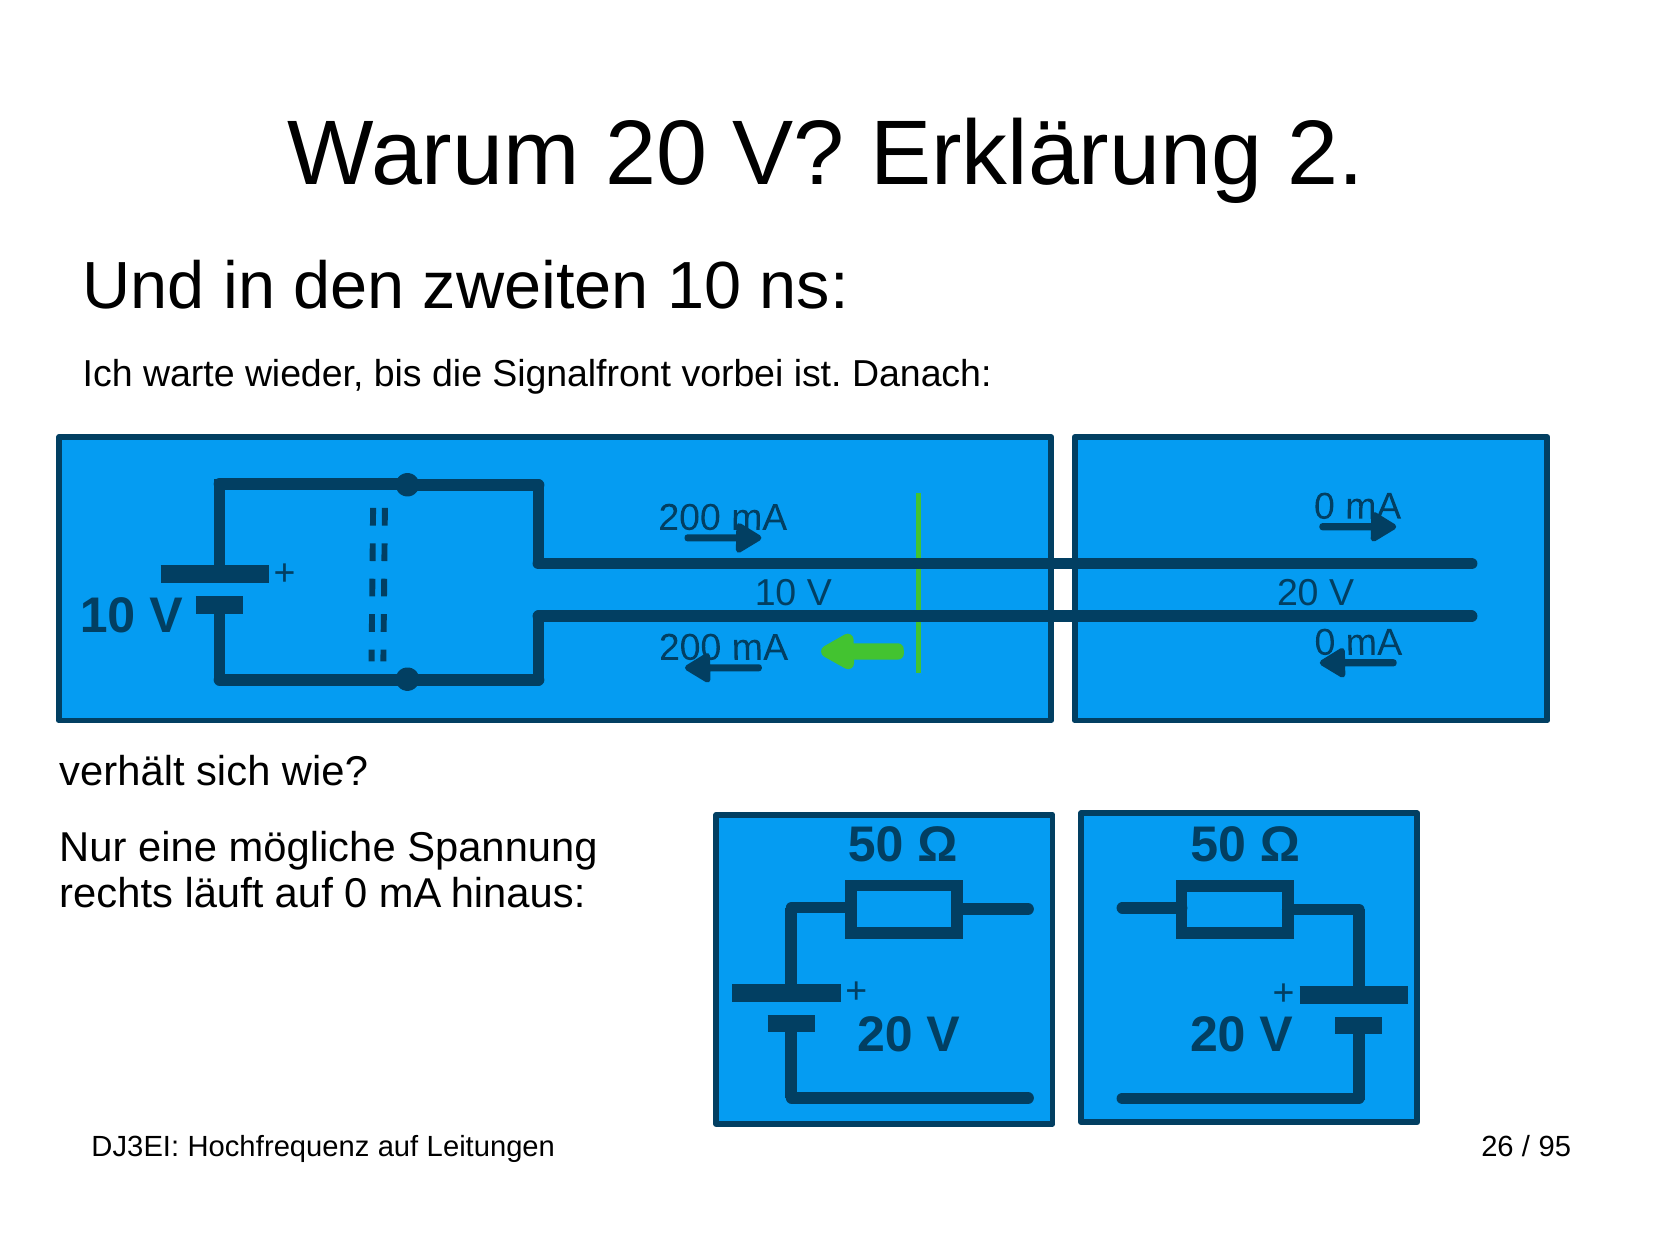

# Warum 20 V? Erklärung 2.
Und in den zweiten 10 ns:
Ich warte wieder, bis die Signalfront vorbei ist. Danach:
0 mA
200 mA
+
10 V
20 V
10 V
0 mA
200 mA
verhält sich wie?
Nur eine mögliche Spannung
rechts läuft auf 0 mA hinaus:
50 Ω
50 Ω
+
+
20 V
20 V